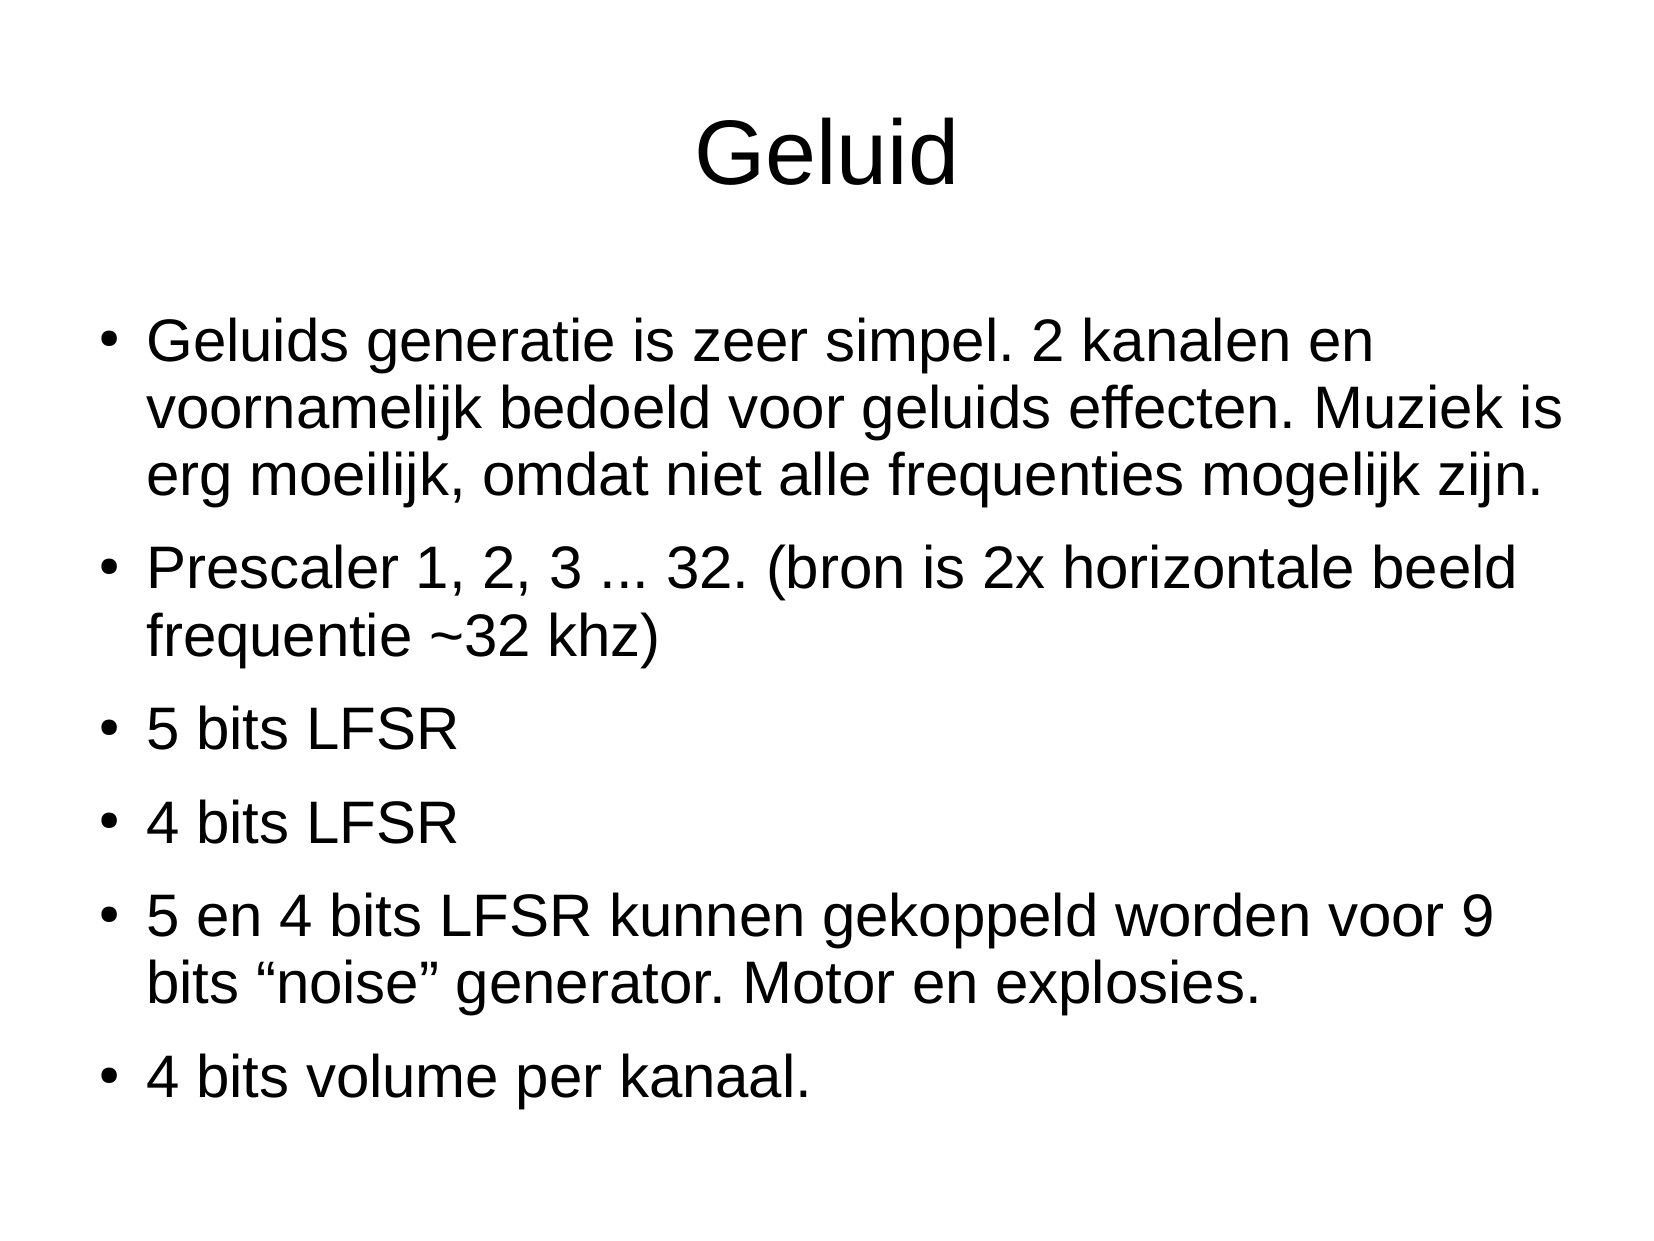

# Geluid
Geluids generatie is zeer simpel. 2 kanalen en voornamelijk bedoeld voor geluids effecten. Muziek is erg moeilijk, omdat niet alle frequenties mogelijk zijn.
Prescaler 1, 2, 3 ... 32. (bron is 2x horizontale beeld frequentie ~32 khz)
5 bits LFSR
4 bits LFSR
5 en 4 bits LFSR kunnen gekoppeld worden voor 9 bits “noise” generator. Motor en explosies.
4 bits volume per kanaal.